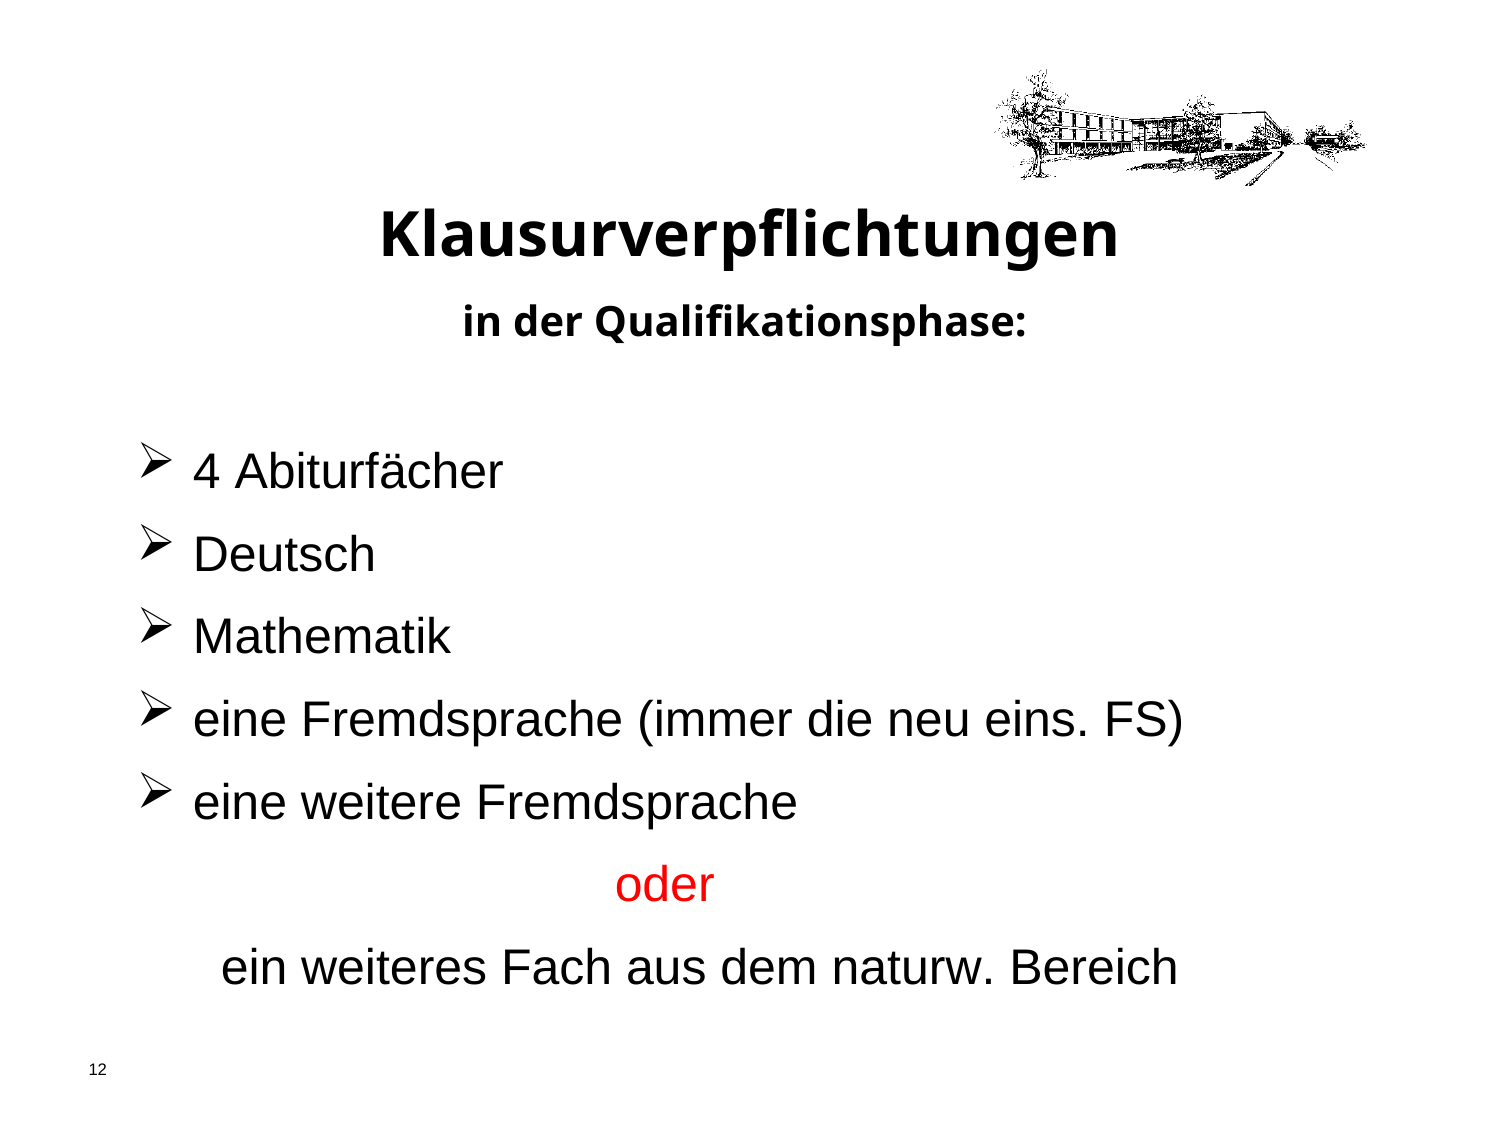

Klausurverpflichtungen
in der Qualifikationsphase:
#
4 Abiturfächer
Deutsch
Mathematik
eine Fremdsprache (immer die neu eins. FS)
eine weitere Fremdsprache
				oder
	 ein weiteres Fach aus dem naturw. Bereich